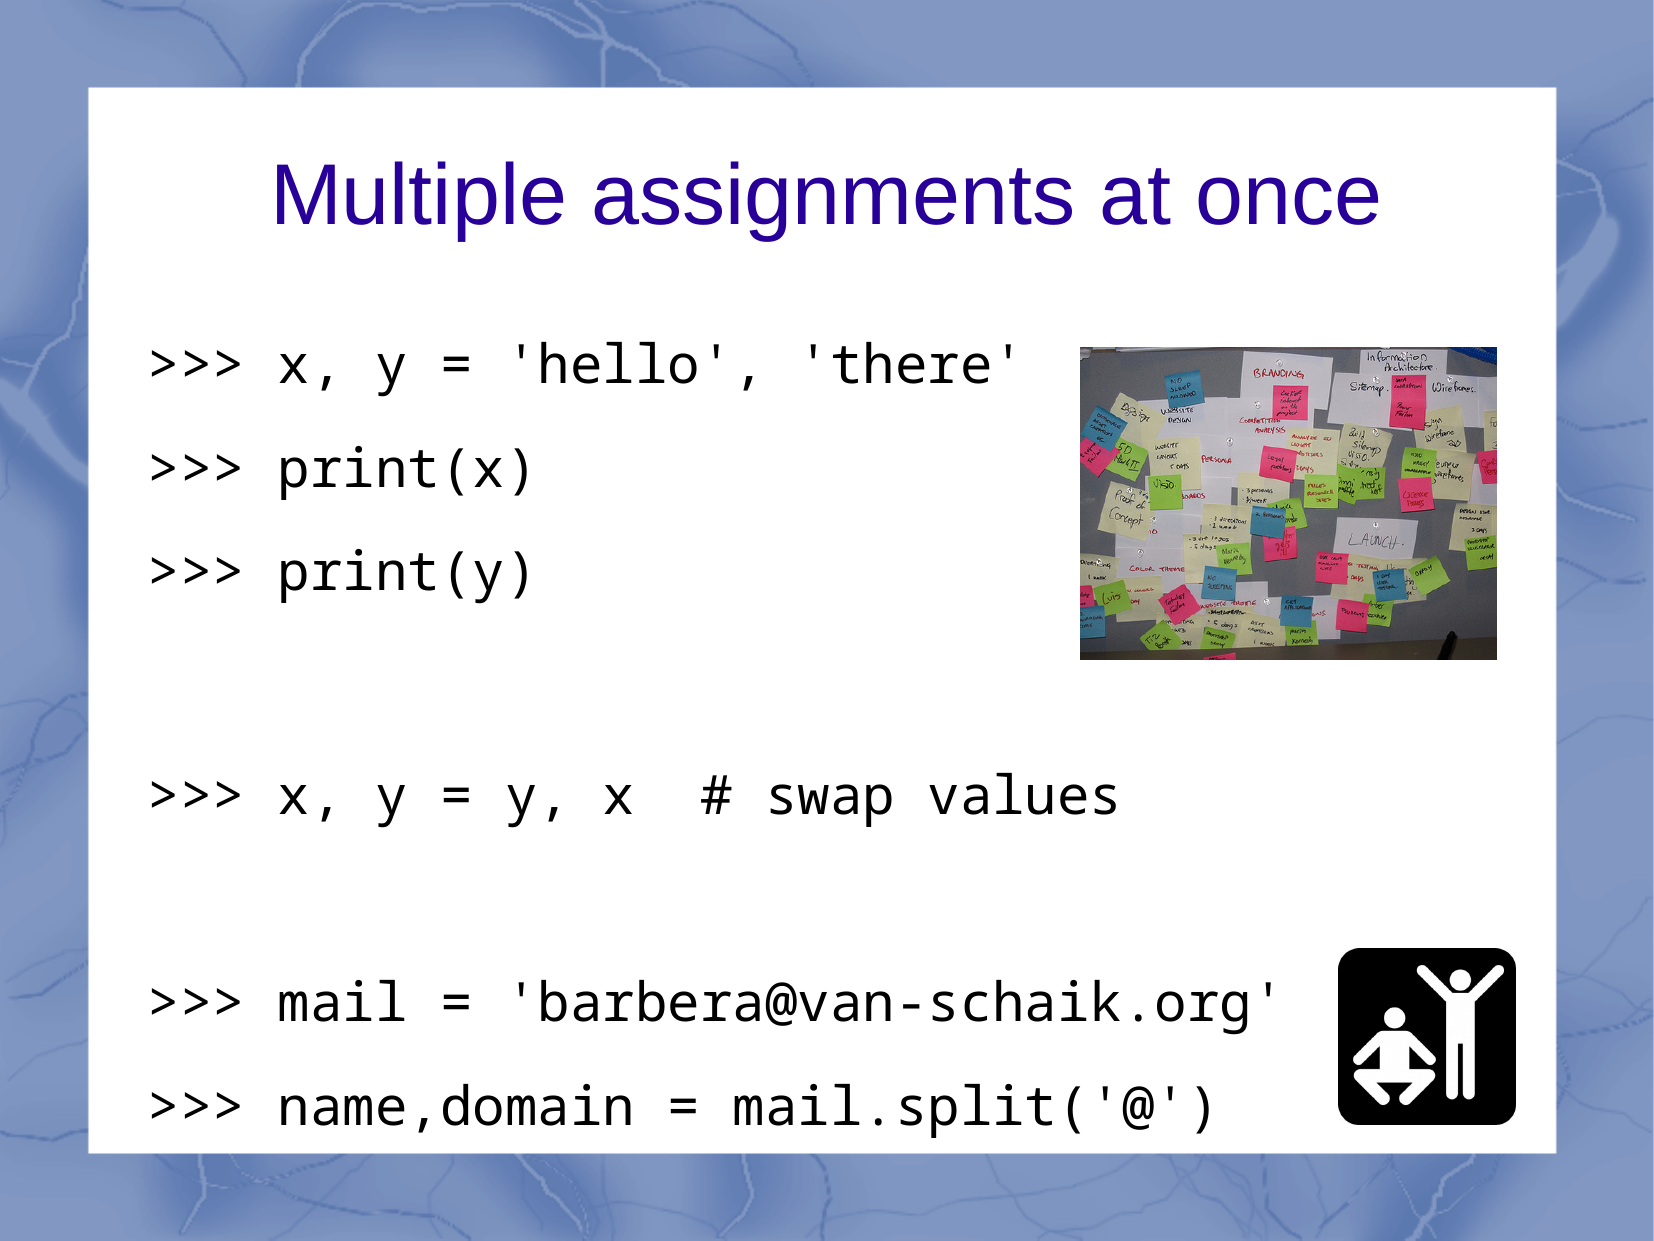

# Multiple assignments at once
>>> x, y = 'hello', 'there'
>>> print(x)
>>> print(y)
>>> x, y = y, x # swap values
>>> mail = 'barbera@van-schaik.org'
>>> name,domain = mail.split('@')